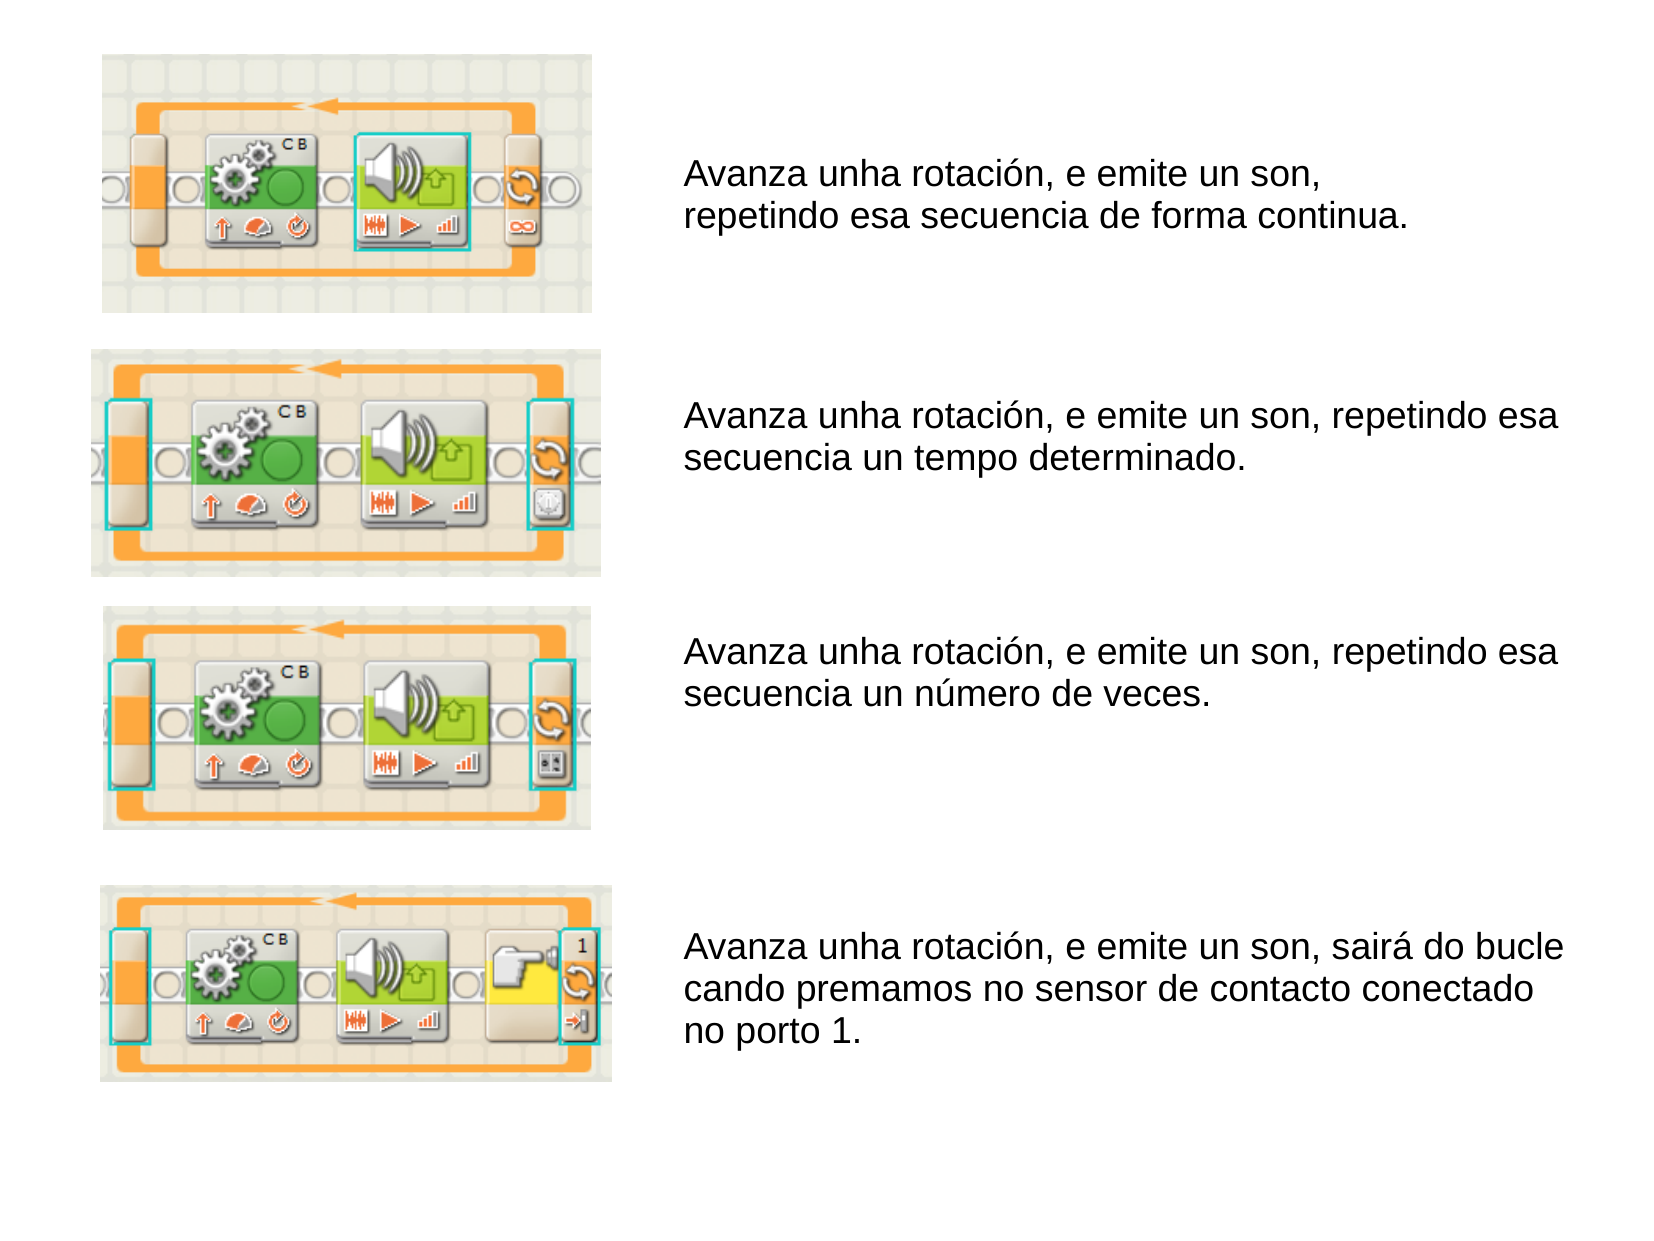

Avanza unha rotación, e emite un son, repetindo esa secuencia de forma continua.
Avanza unha rotación, e emite un son, repetindo esa secuencia un tempo determinado.
Avanza unha rotación, e emite un son, repetindo esa secuencia un número de veces.
Avanza unha rotación, e emite un son, sairá do bucle cando premamos no sensor de contacto conectado no porto 1.